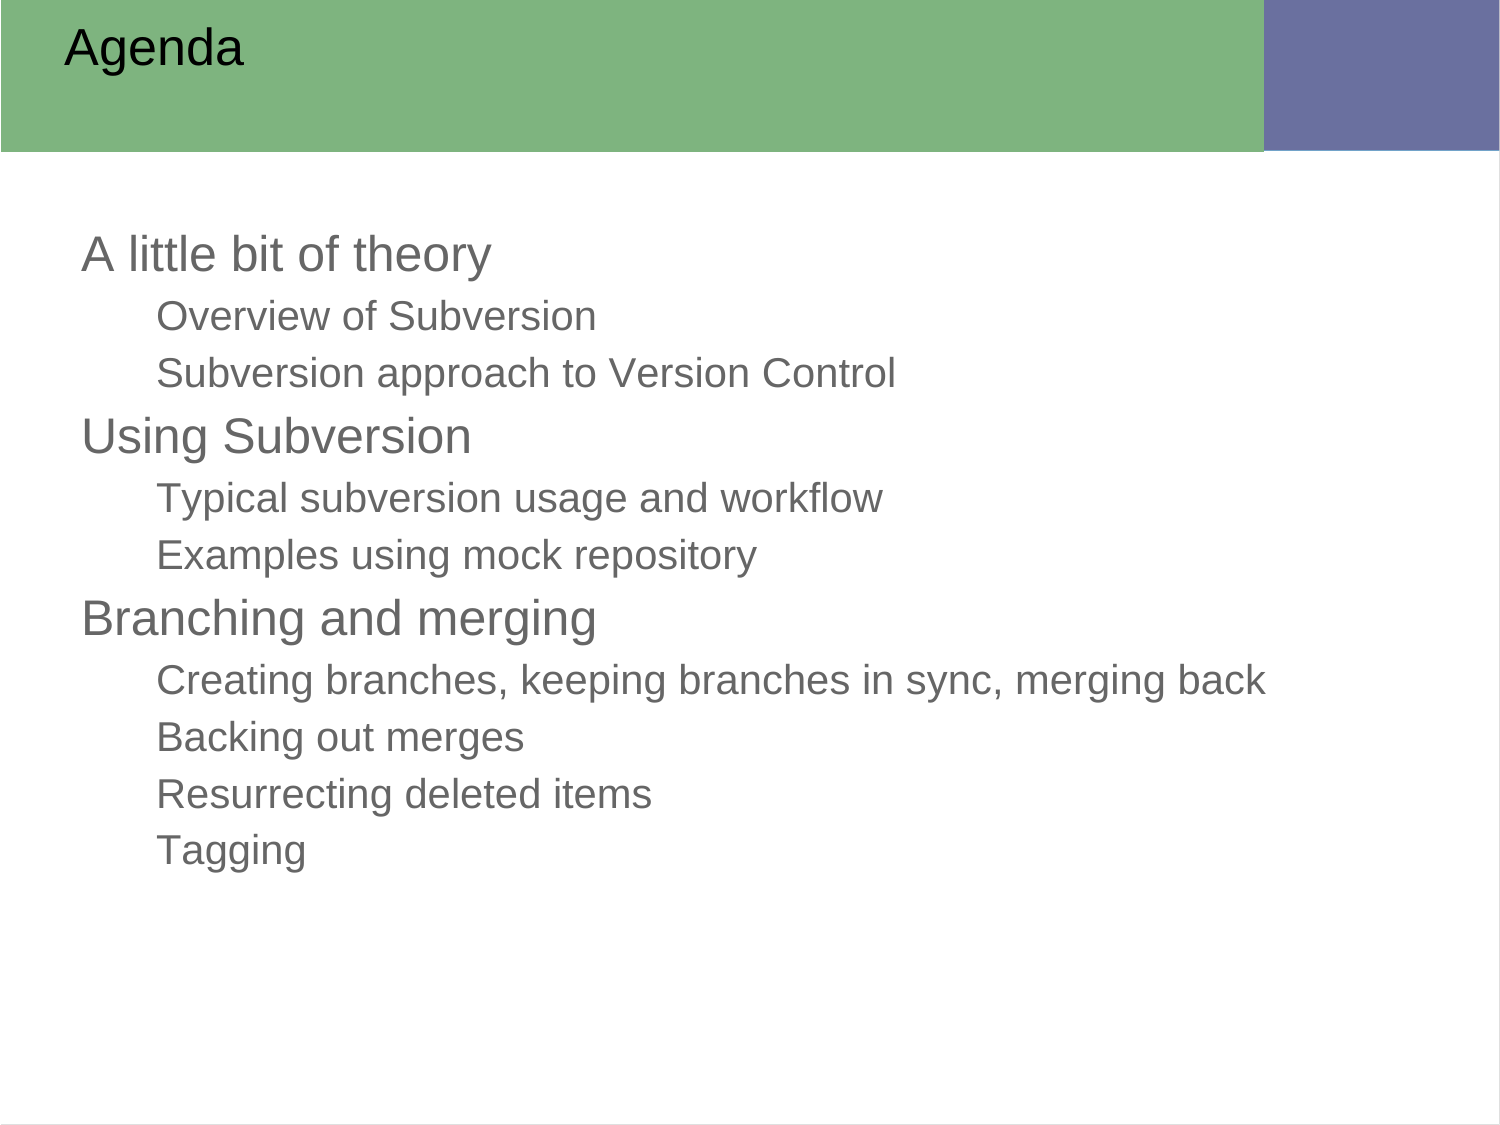

# Agenda
A little bit of theory
Overview of Subversion
Subversion approach to Version Control
Using Subversion
Typical subversion usage and workflow
Examples using mock repository
Branching and merging
Creating branches, keeping branches in sync, merging back
Backing out merges
Resurrecting deleted items
Tagging